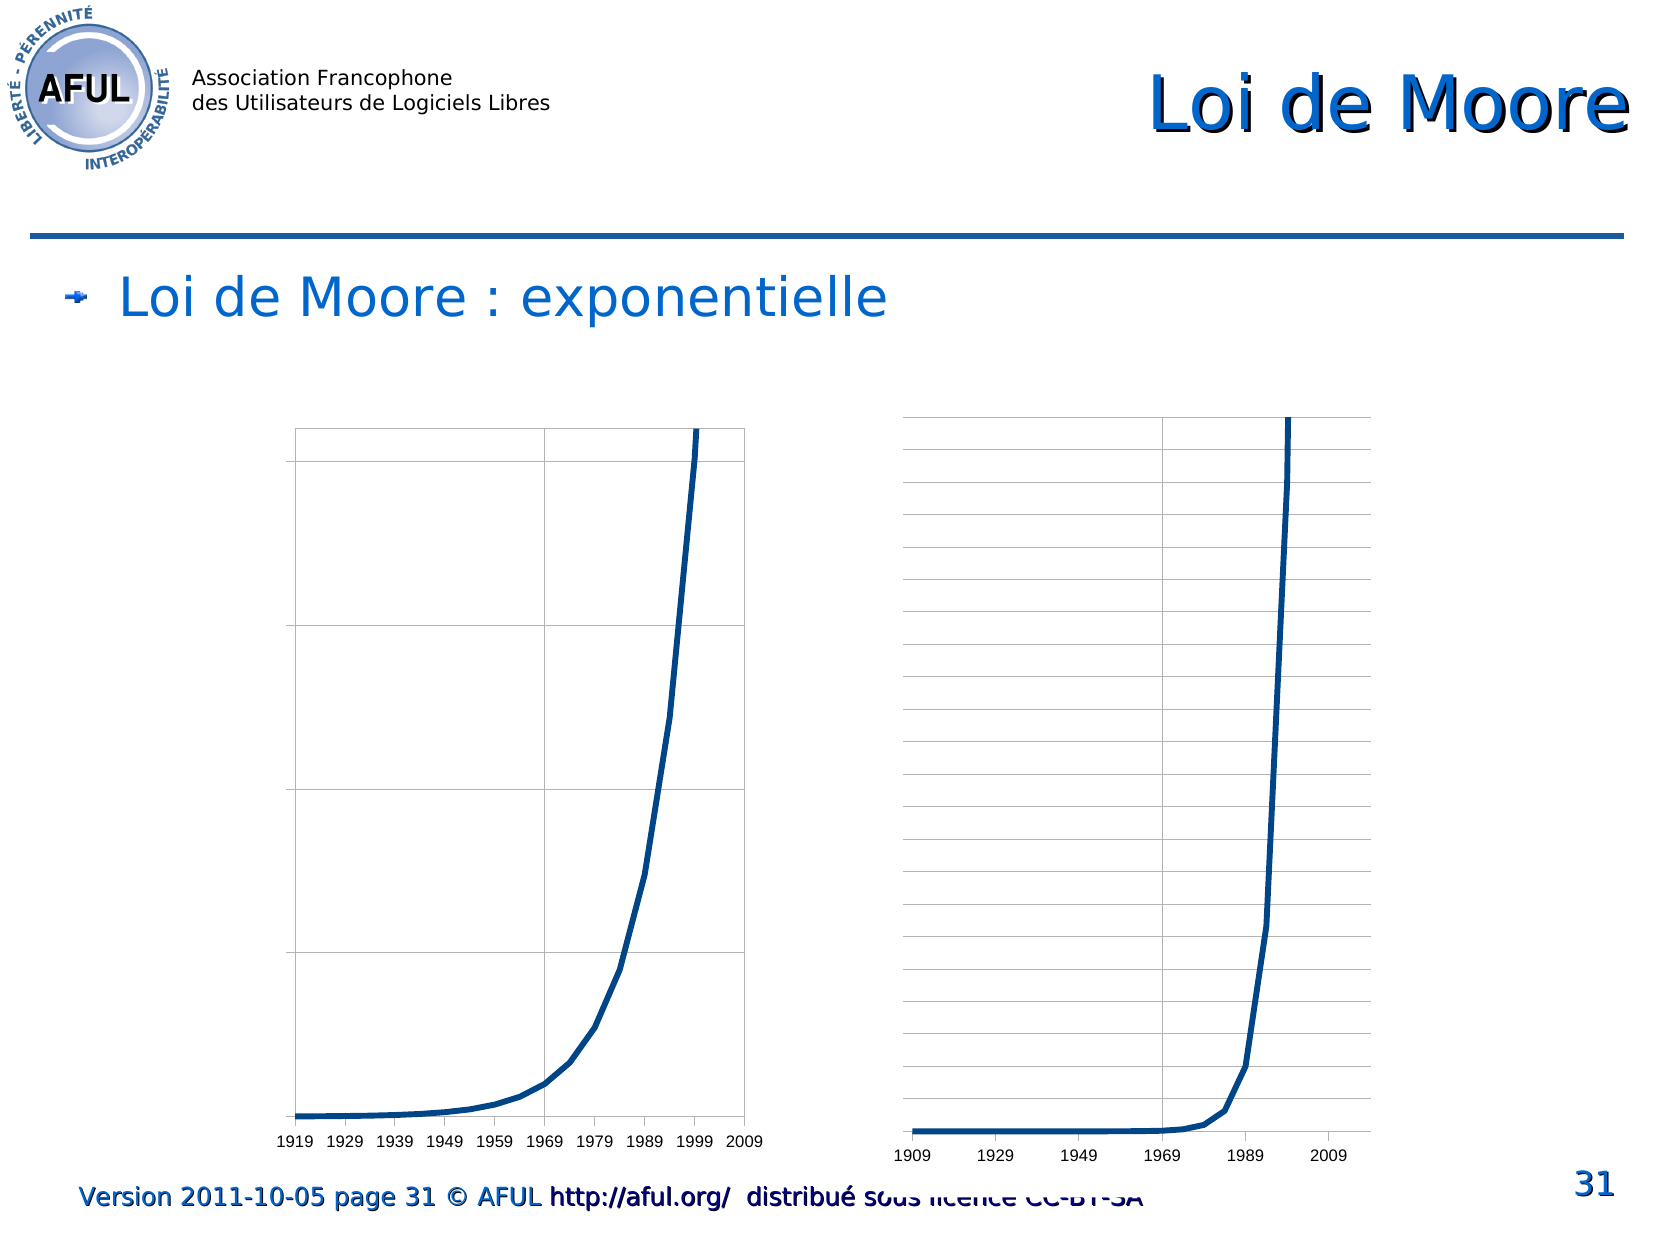

Loi de Moore
# Loi de Moore : exponentielle
### Chart
| Category | Puissance de calcul |
|---|---|
### Chart
| Category | Puissance de calcul |
|---|---|